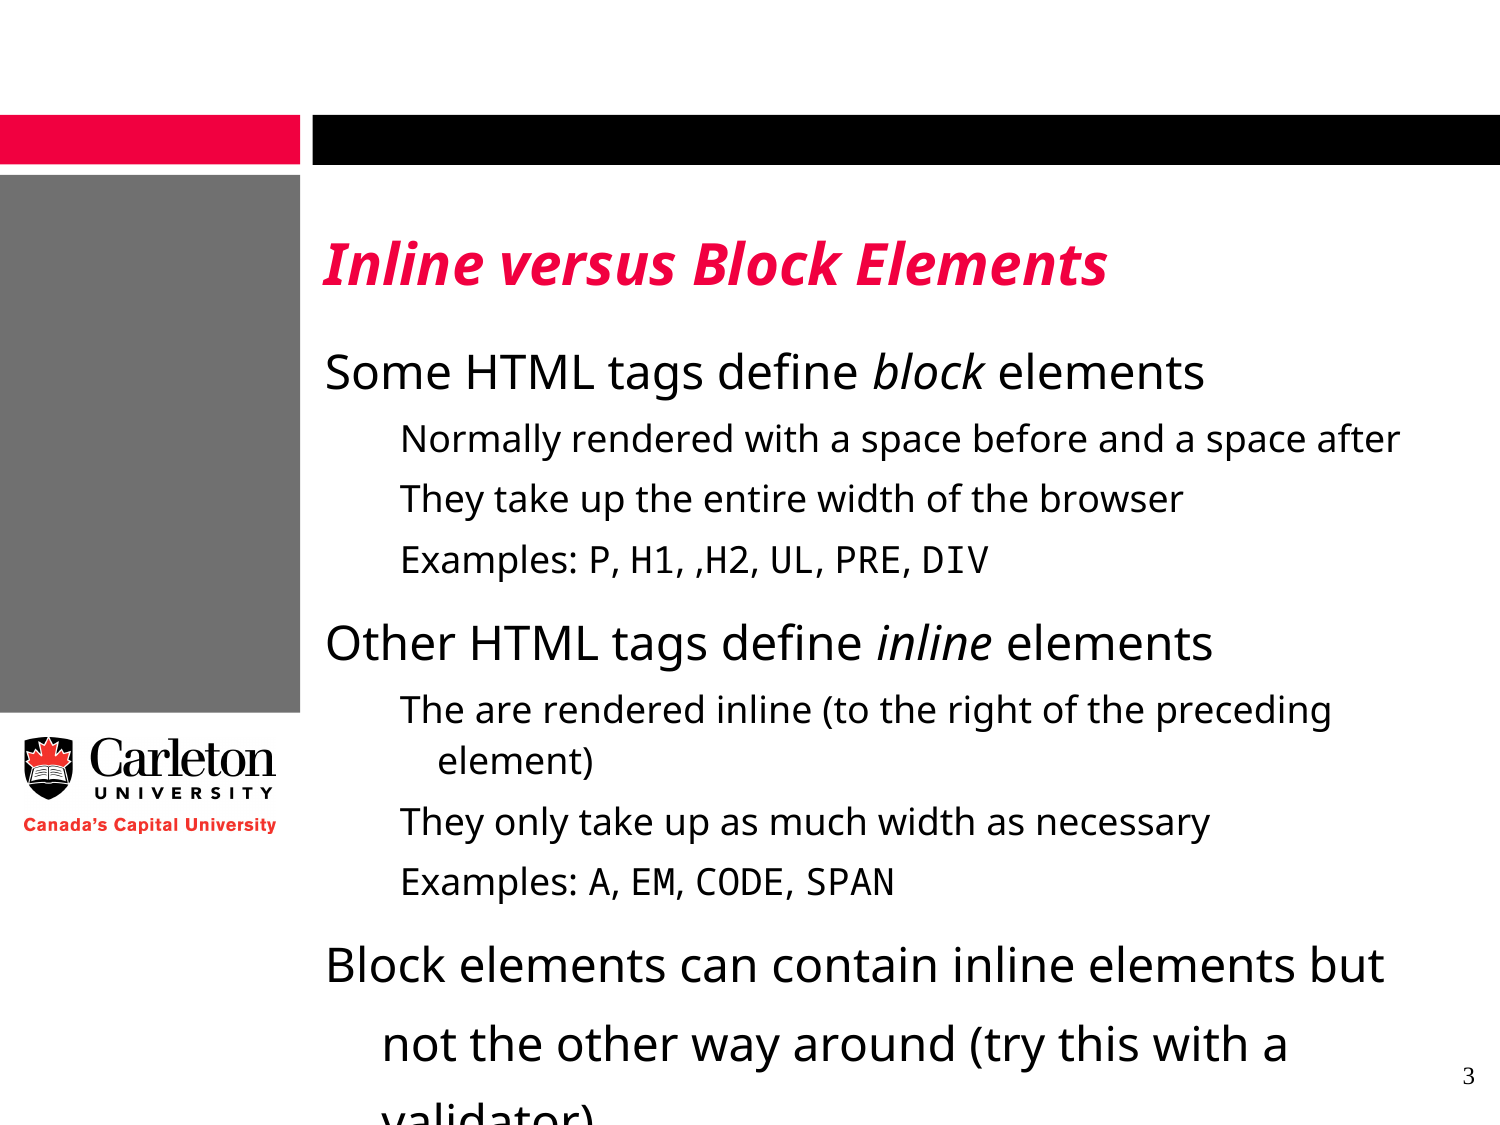

# Inline versus Block Elements
Some HTML tags define block elements
Normally rendered with a space before and a space after
They take up the entire width of the browser
Examples: P, H1, ,H2, UL, PRE, DIV
Other HTML tags define inline elements
The are rendered inline (to the right of the preceding element)
They only take up as much width as necessary
Examples: A, EM, CODE, SPAN
Block elements can contain inline elements but not the other way around (try this with a validator)
3